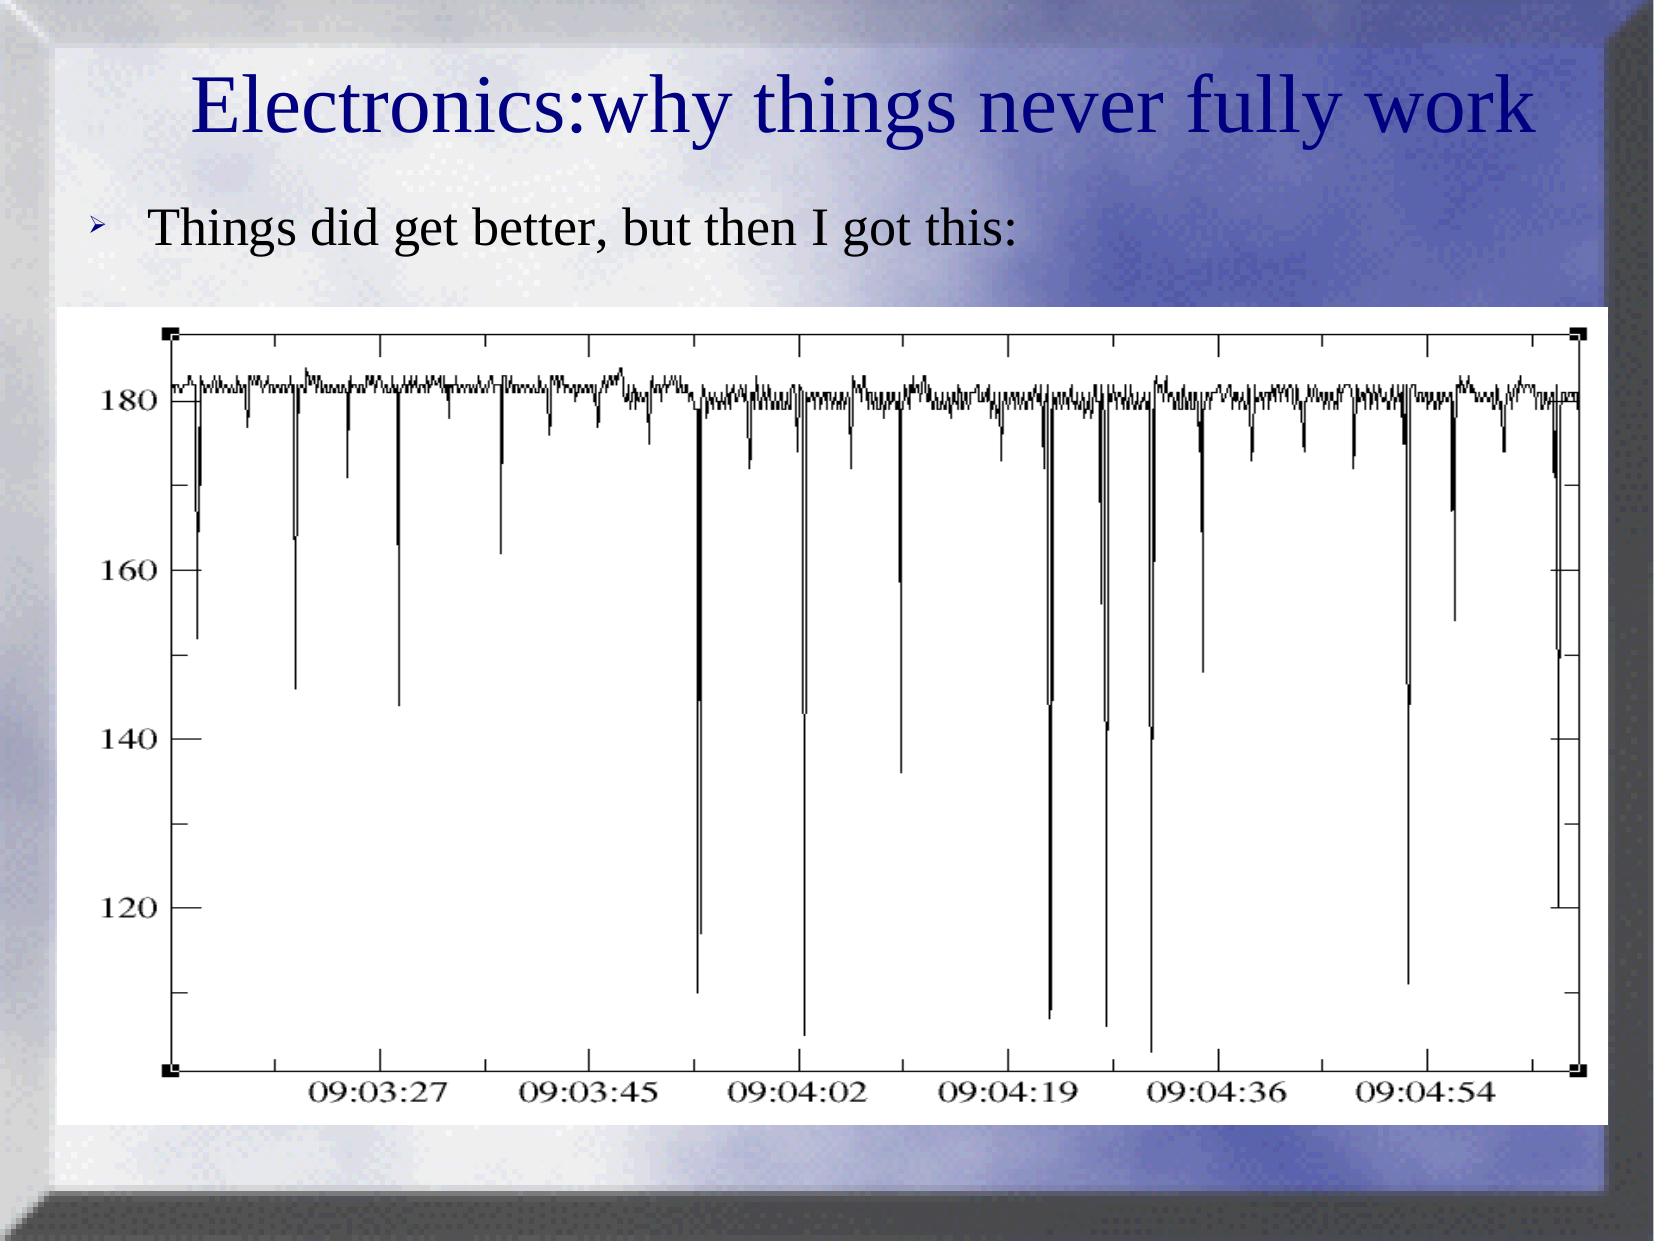

# Electronics:why things never fully work
Things did get better, but then I got this: